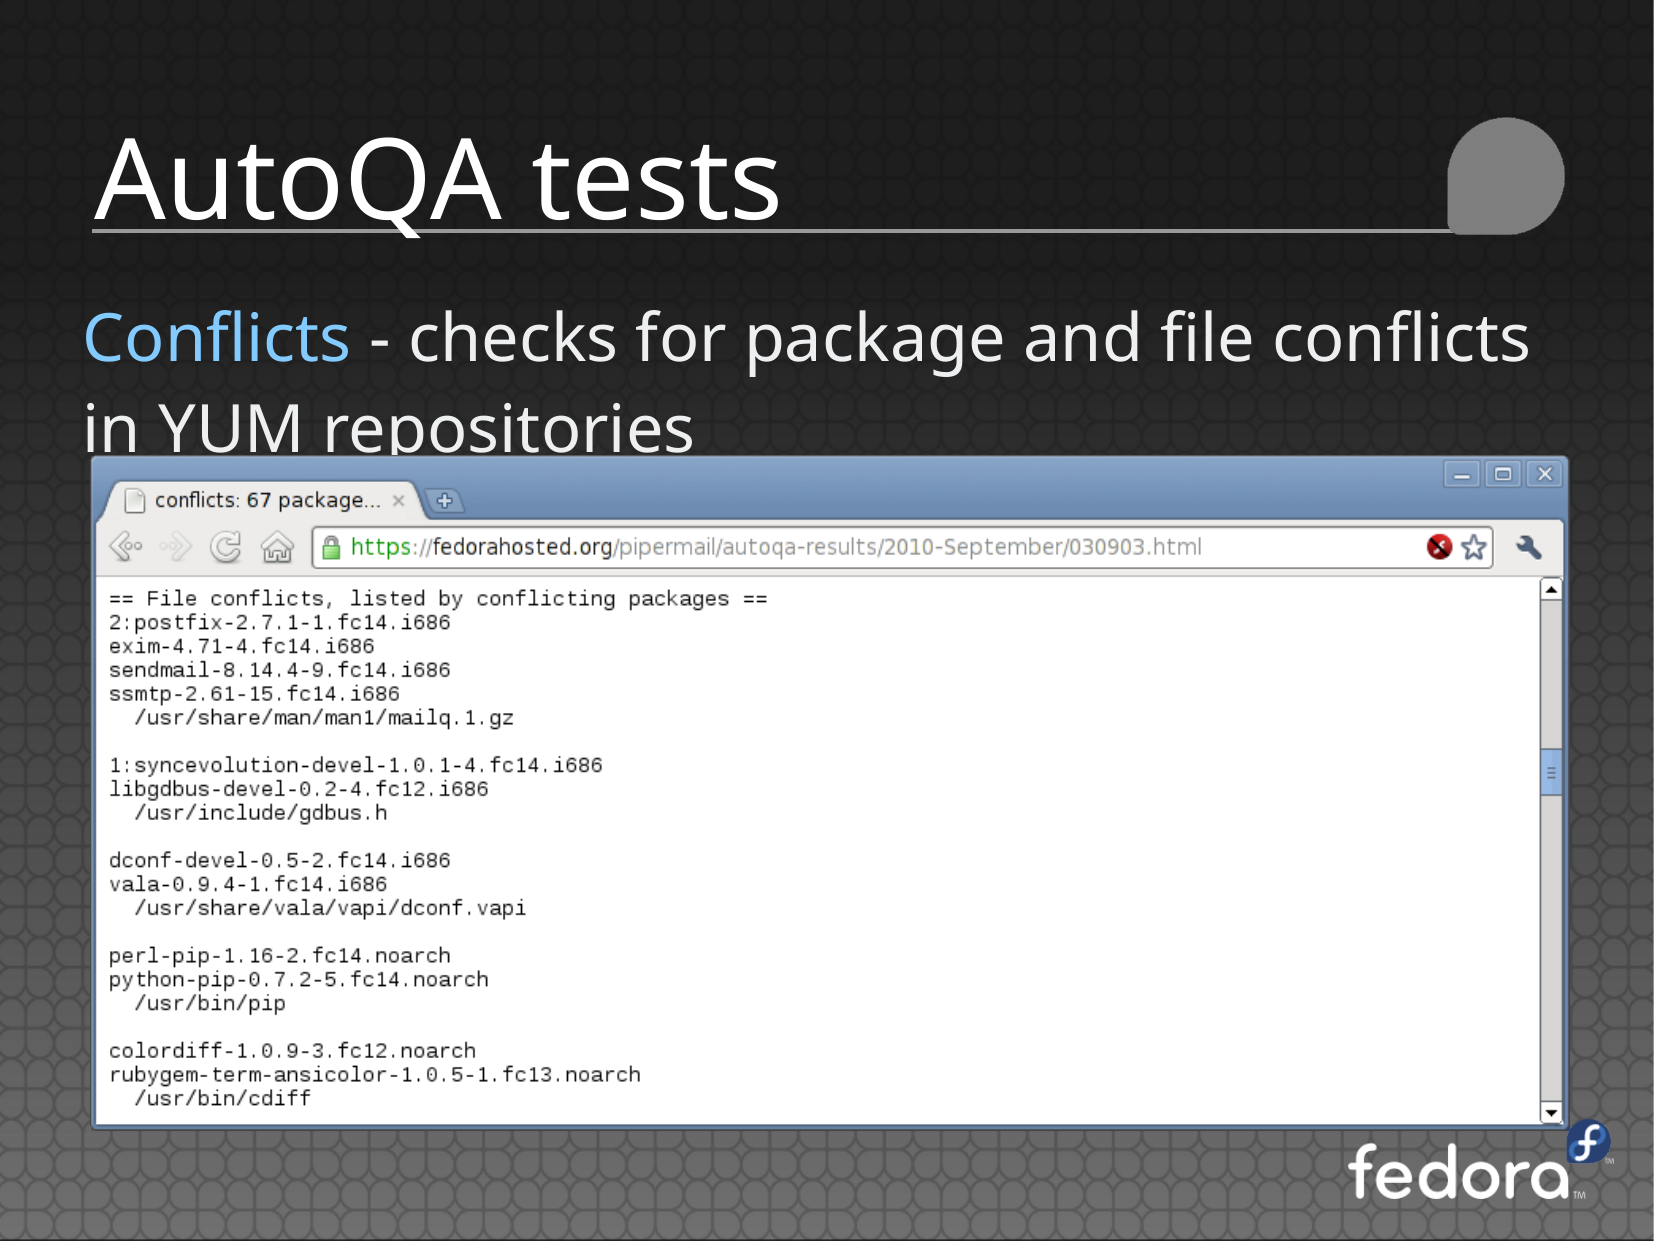

AutoQA tests
# Conflicts - checks for package and file conflicts in YUM repositories